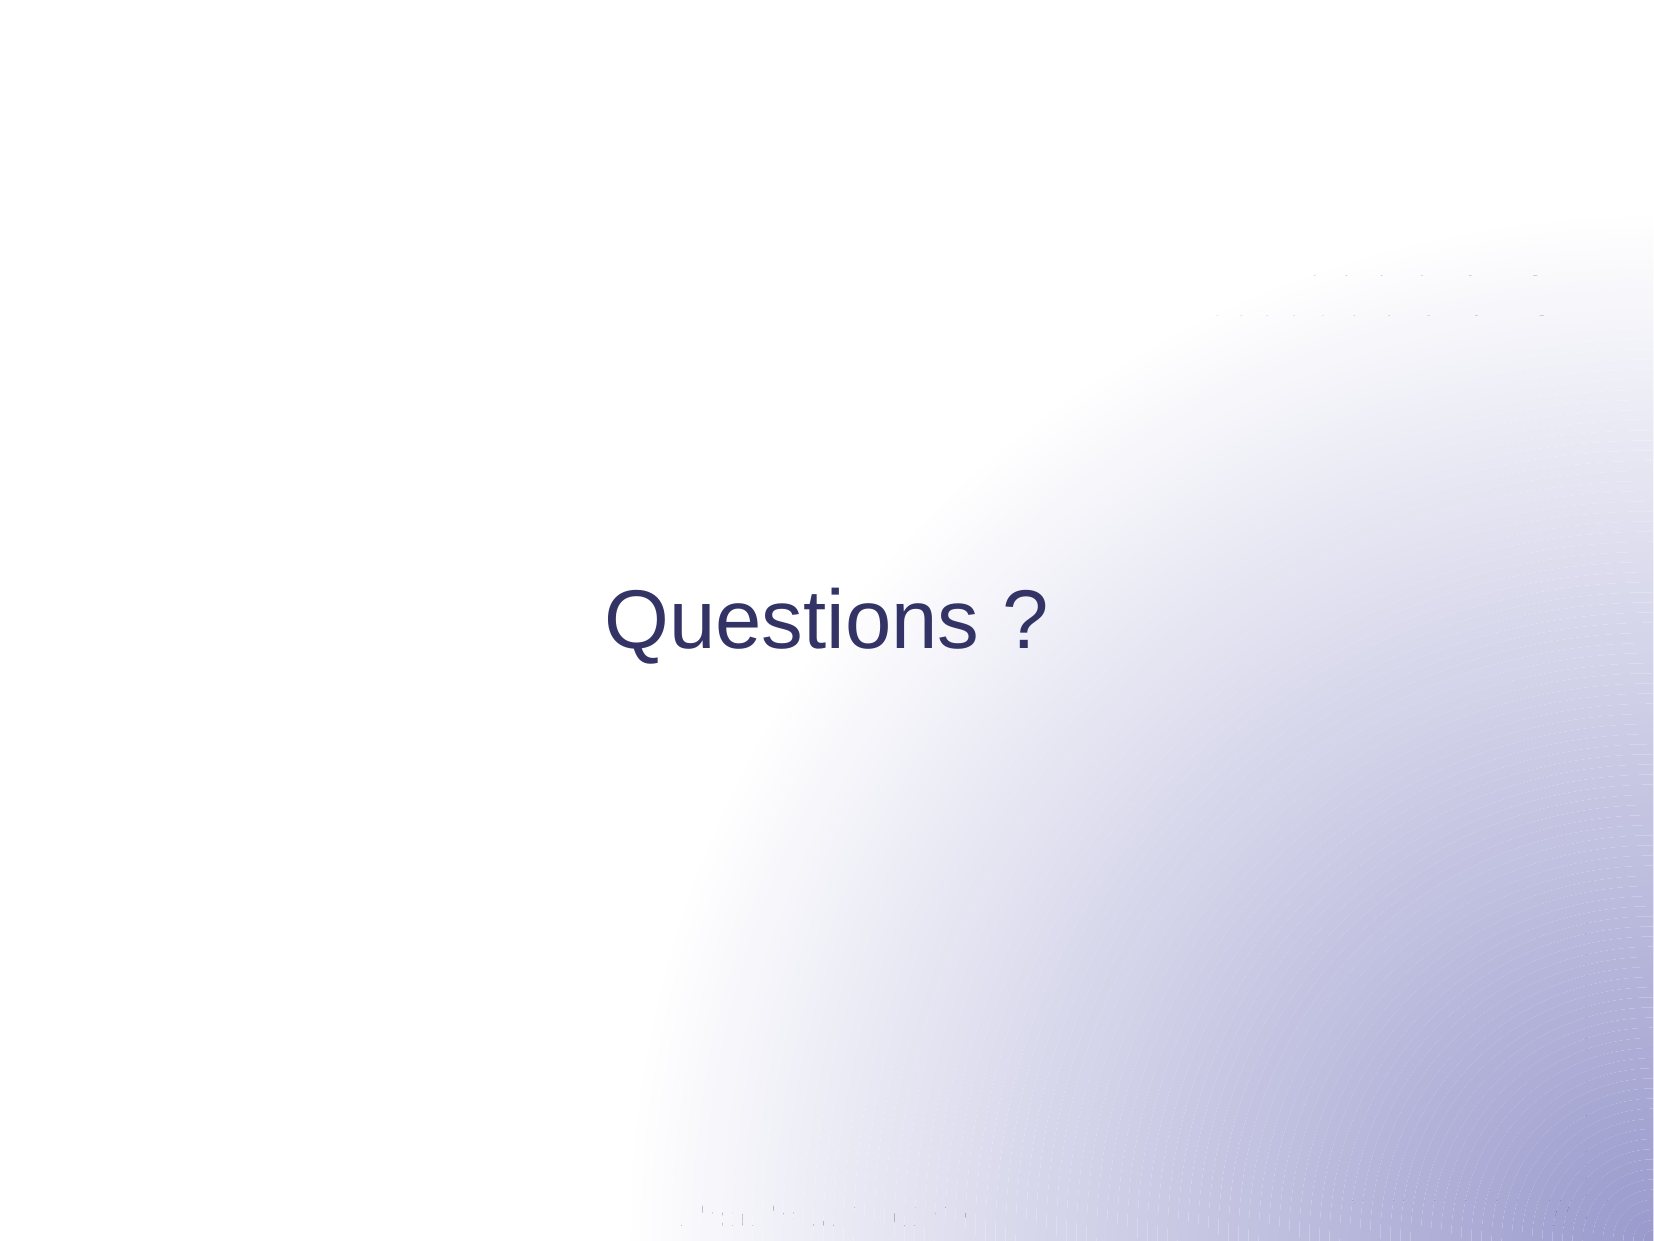

# Questions ?
22 Jan. 2008
Alexandre COLLIGNON
31